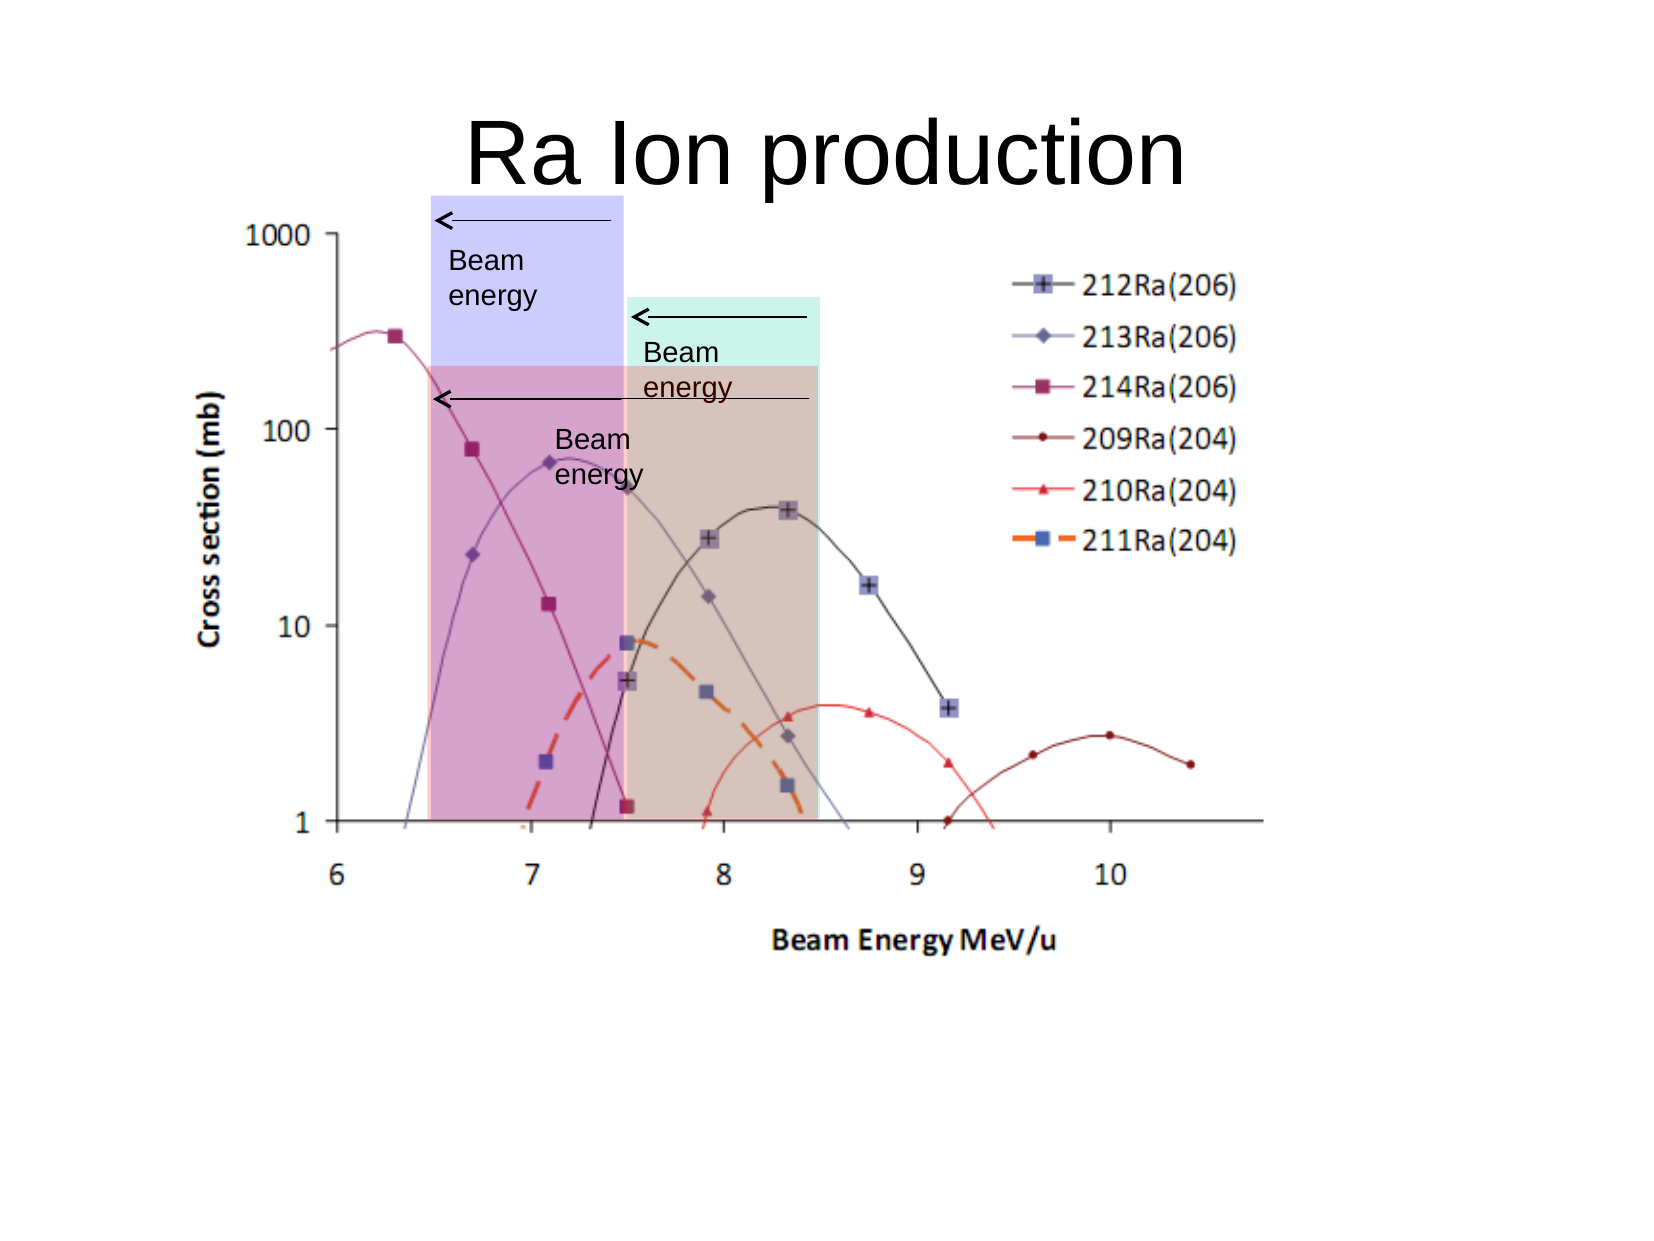

# Ra Ion production
Beam energy
Beam energy
Beam energy